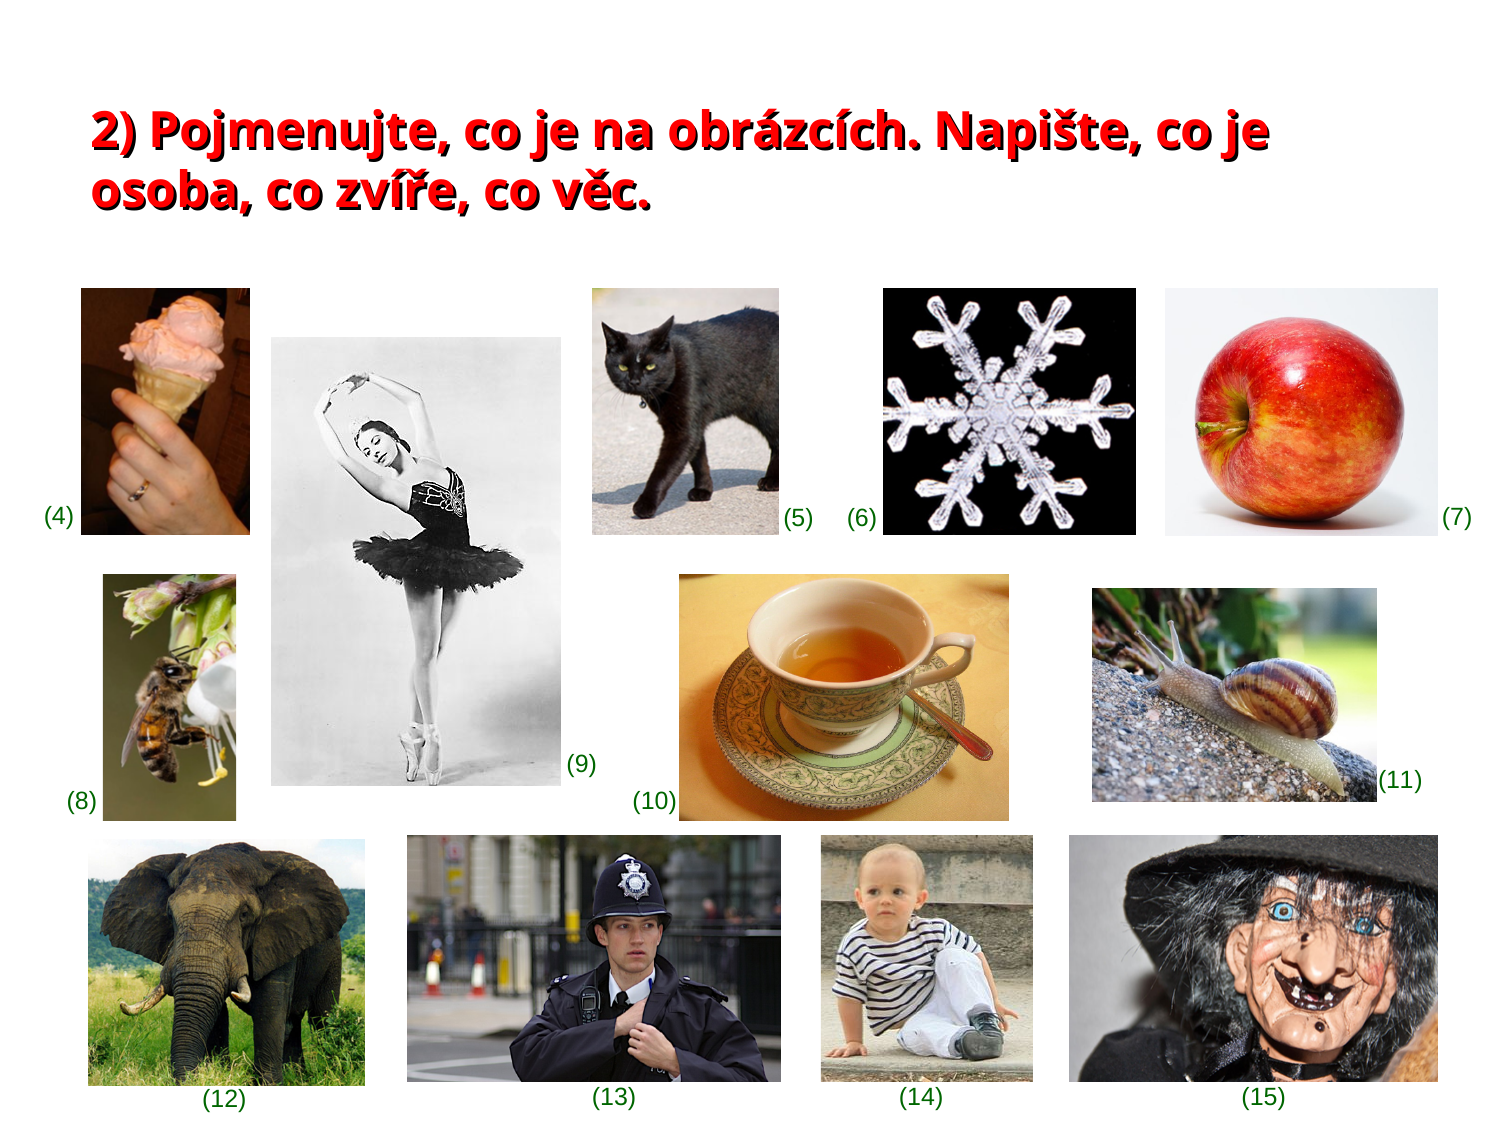

# 2) Pojmenujte, co je na obrázcích. Napište, co je osoba, co zvíře, co věc.
(4)
(7)
(5)
(6)
(9)
(11)
(8)
(10)
(14)
(15)
(13)
(12)